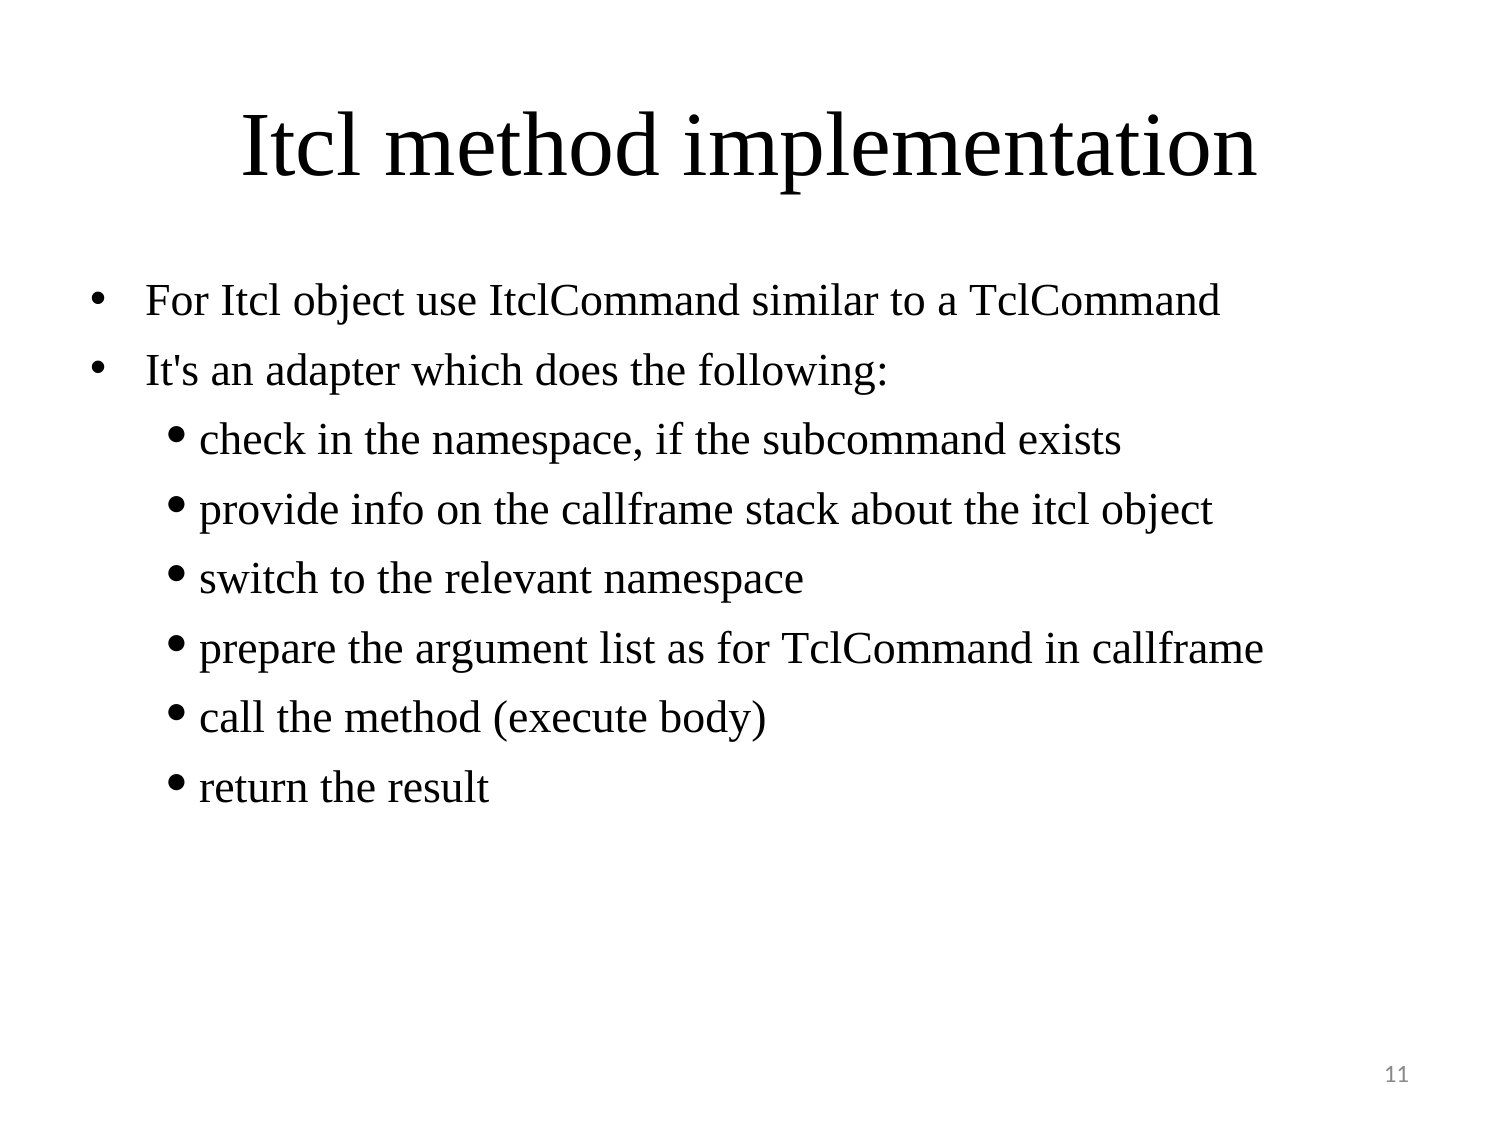

Itcl method implementation‏
For Itcl object use ItclCommand similar to a TclCommand
It's an adapter which does the following:
 check in the namespace, if the subcommand exists
 provide info on the callframe stack about the itcl object
 switch to the relevant namespace
 prepare the argument list as for TclCommand in callframe
 call the method (execute body)
 return the result
11